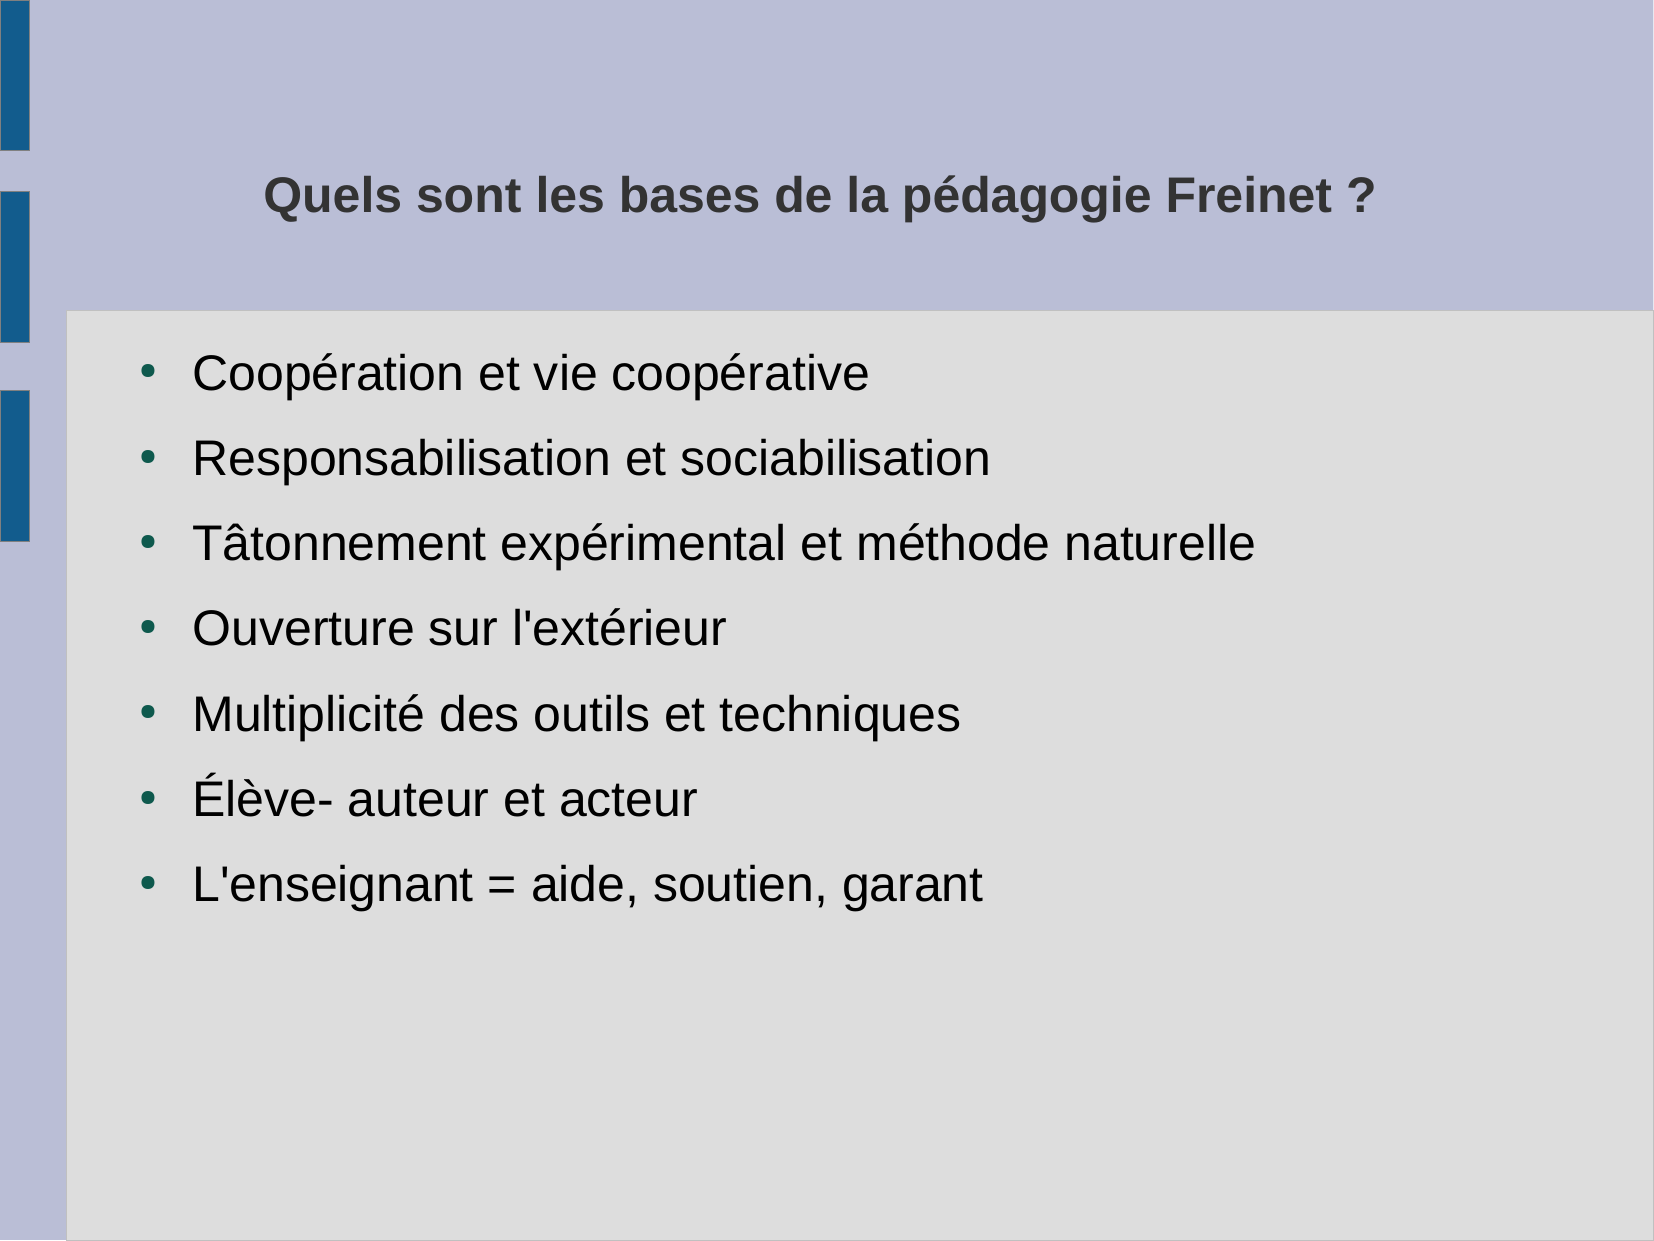

# Quels sont les bases de la pédagogie Freinet ?
Coopération et vie coopérative
Responsabilisation et sociabilisation
Tâtonnement expérimental et méthode naturelle
Ouverture sur l'extérieur
Multiplicité des outils et techniques
Élève- auteur et acteur
L'enseignant = aide, soutien, garant